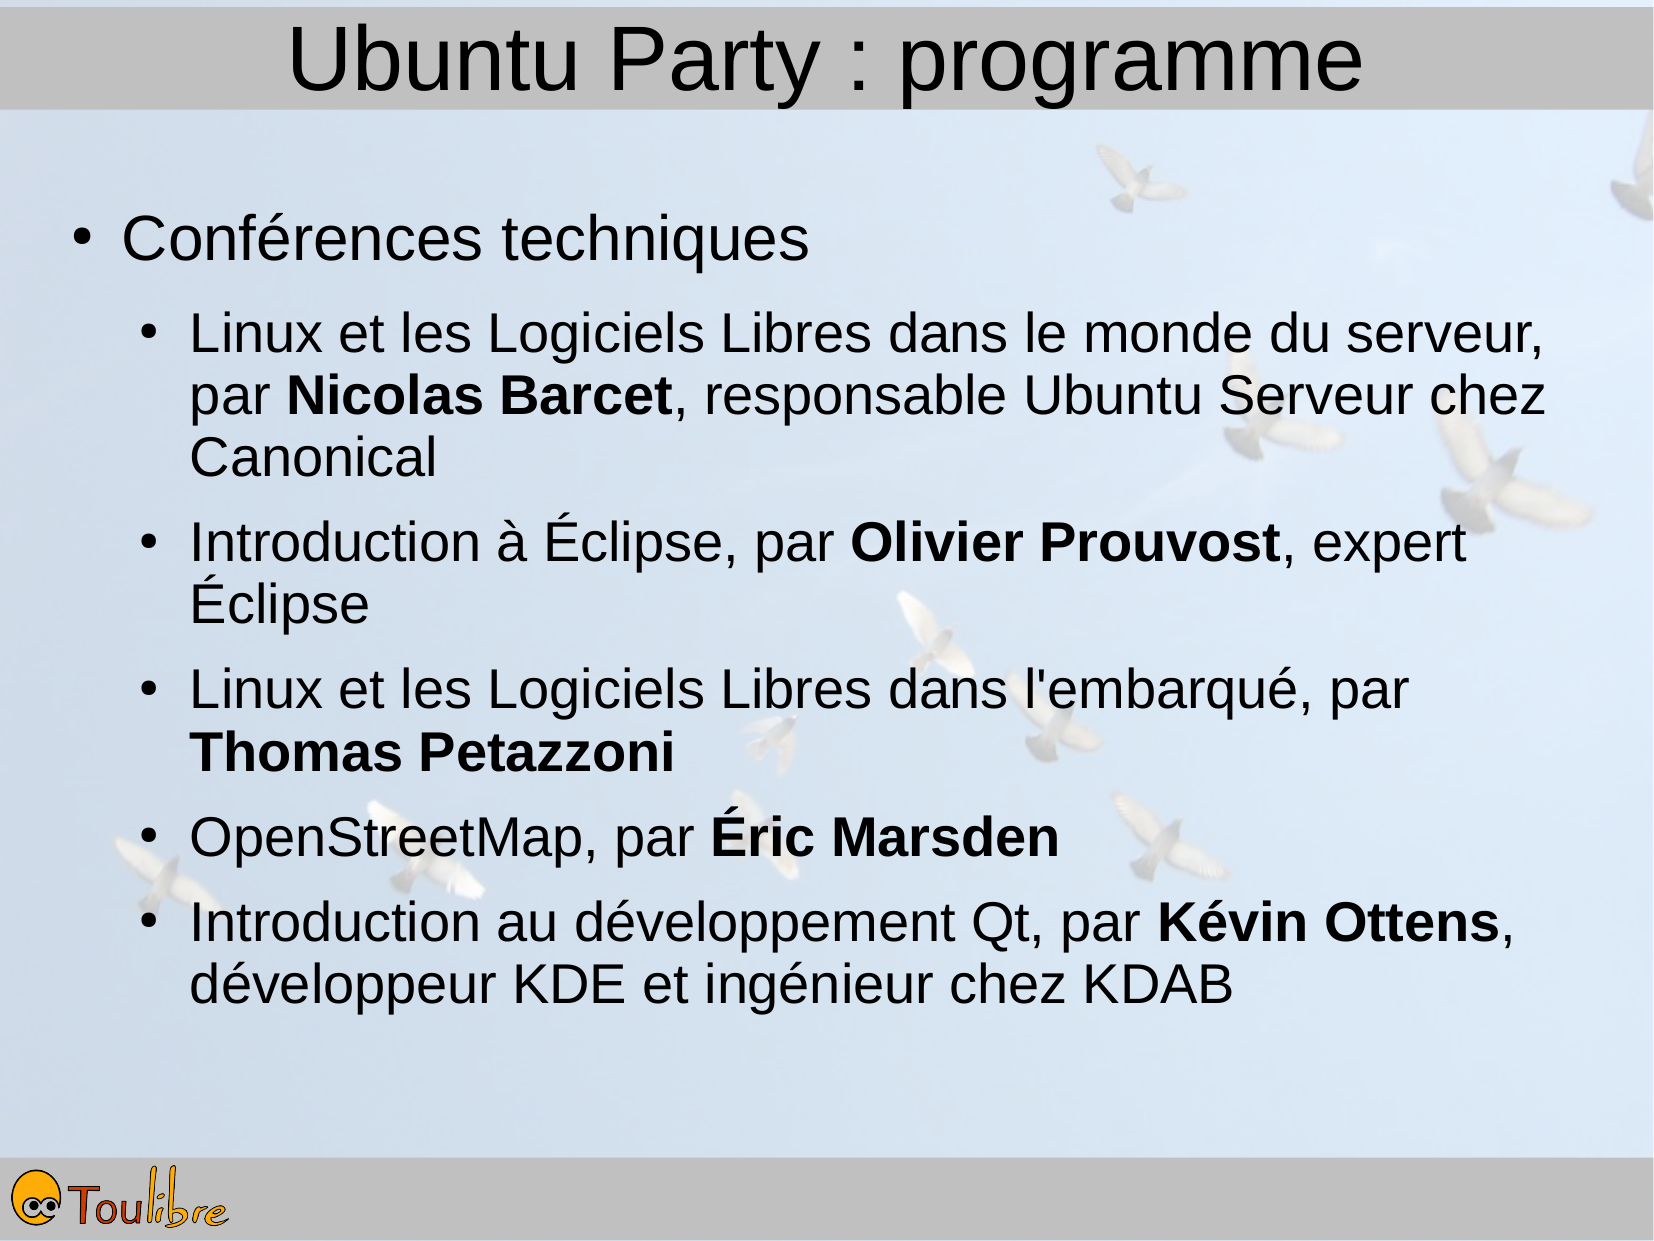

# Ubuntu Party : programme
Conférences techniques
Linux et les Logiciels Libres dans le monde du serveur, par Nicolas Barcet, responsable Ubuntu Serveur chez Canonical
Introduction à Éclipse, par Olivier Prouvost, expert Éclipse
Linux et les Logiciels Libres dans l'embarqué, par Thomas Petazzoni
OpenStreetMap, par Éric Marsden
Introduction au développement Qt, par Kévin Ottens, développeur KDE et ingénieur chez KDAB